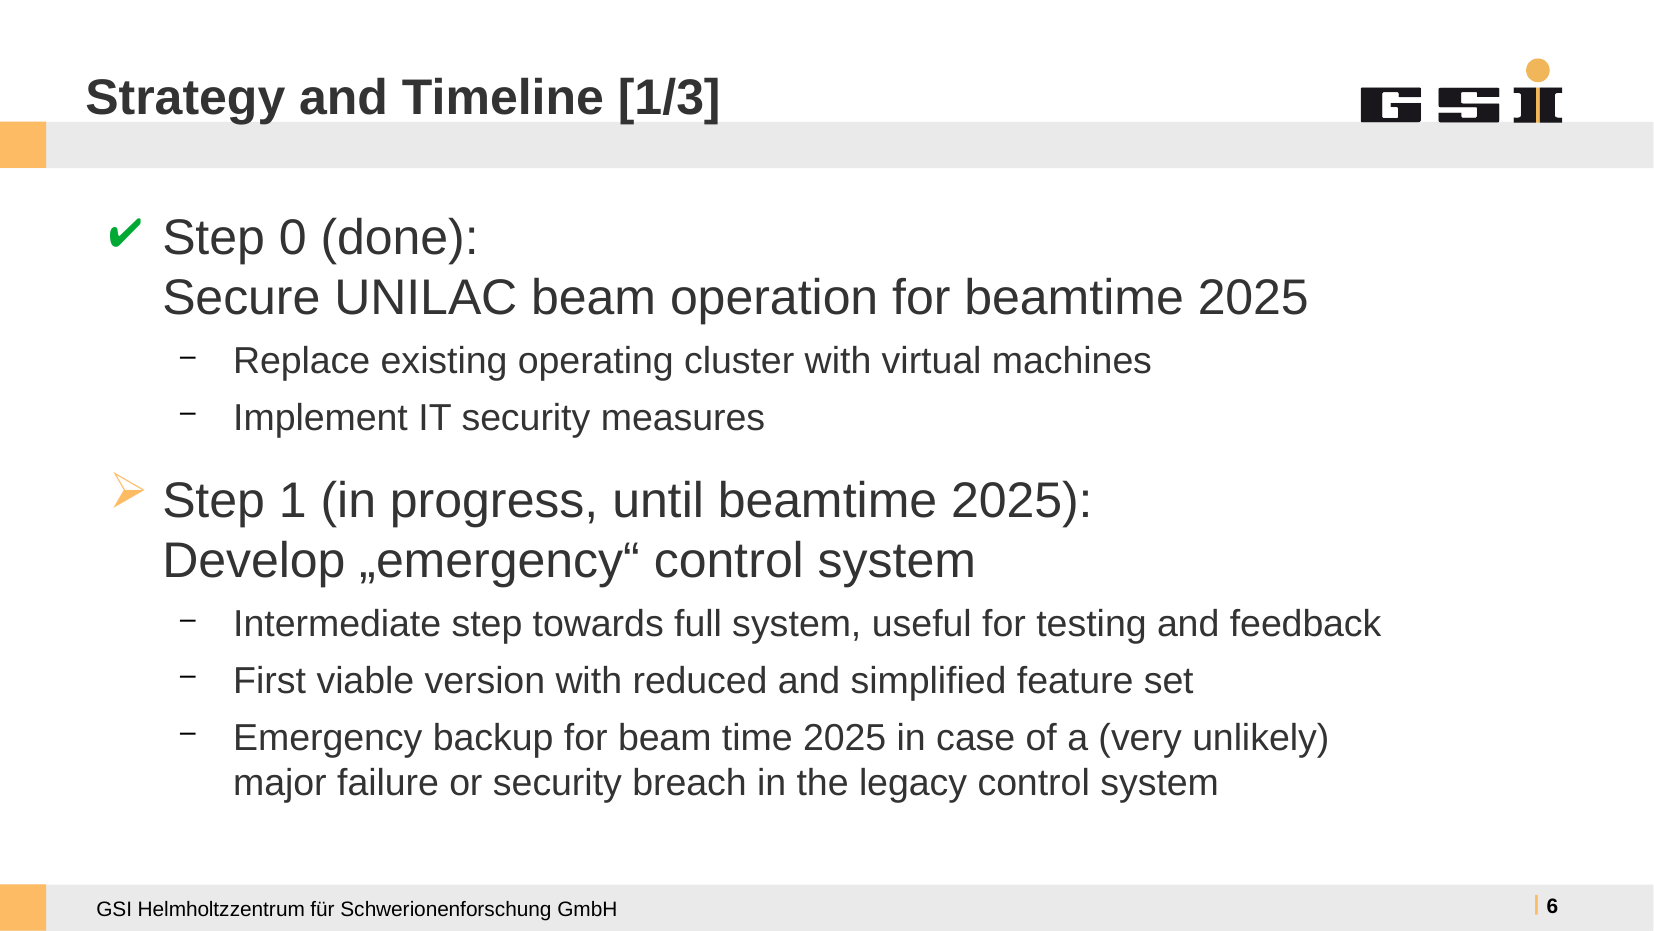

# Strategy and Timeline [1/3]
Step 0 (done):
Secure UNILAC beam operation for beamtime 2025
Replace existing operating cluster with virtual machines
Implement IT security measures
Step 1 (in progress, until beamtime 2025):
Develop „emergency“ control system
Intermediate step towards full system, useful for testing and feedback
First viable version with reduced and simplified feature set
Emergency backup for beam time 2025 in case of a (very unlikely)
major failure or security breach in the legacy control system